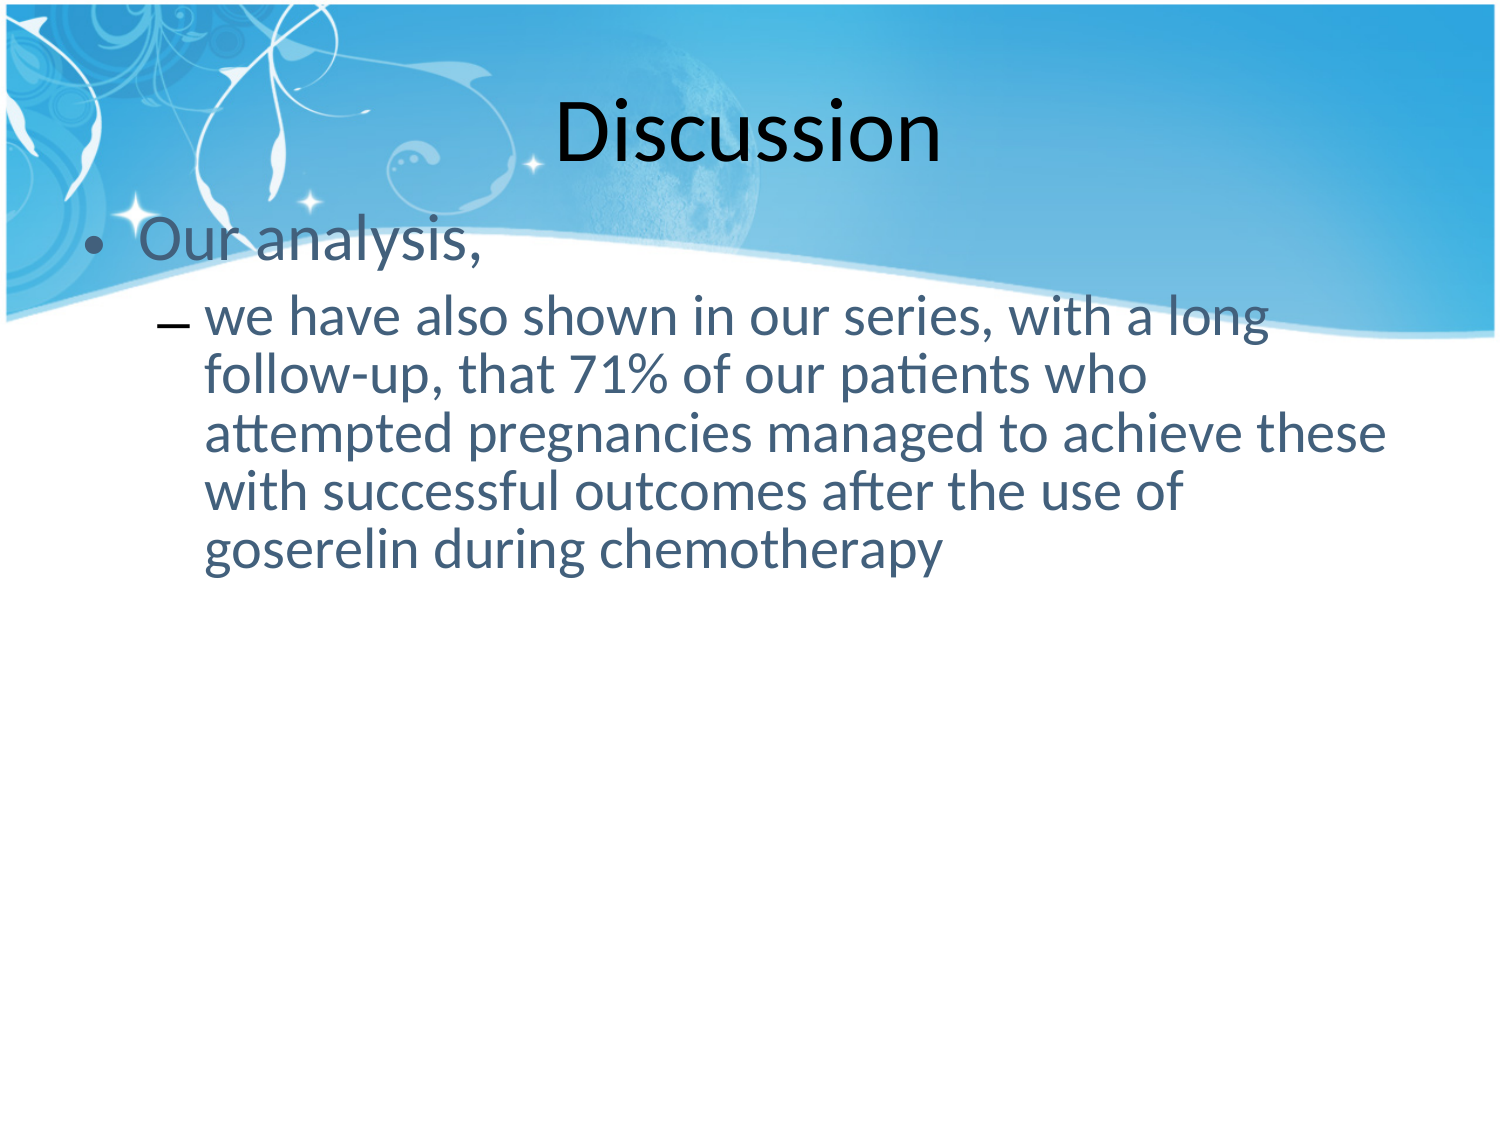

# Discussion
Our analysis,
we have also shown in our series, with a long follow-up, that 71% of our patients who attempted pregnancies managed to achieve these with successful outcomes after the use of goserelin during chemotherapy